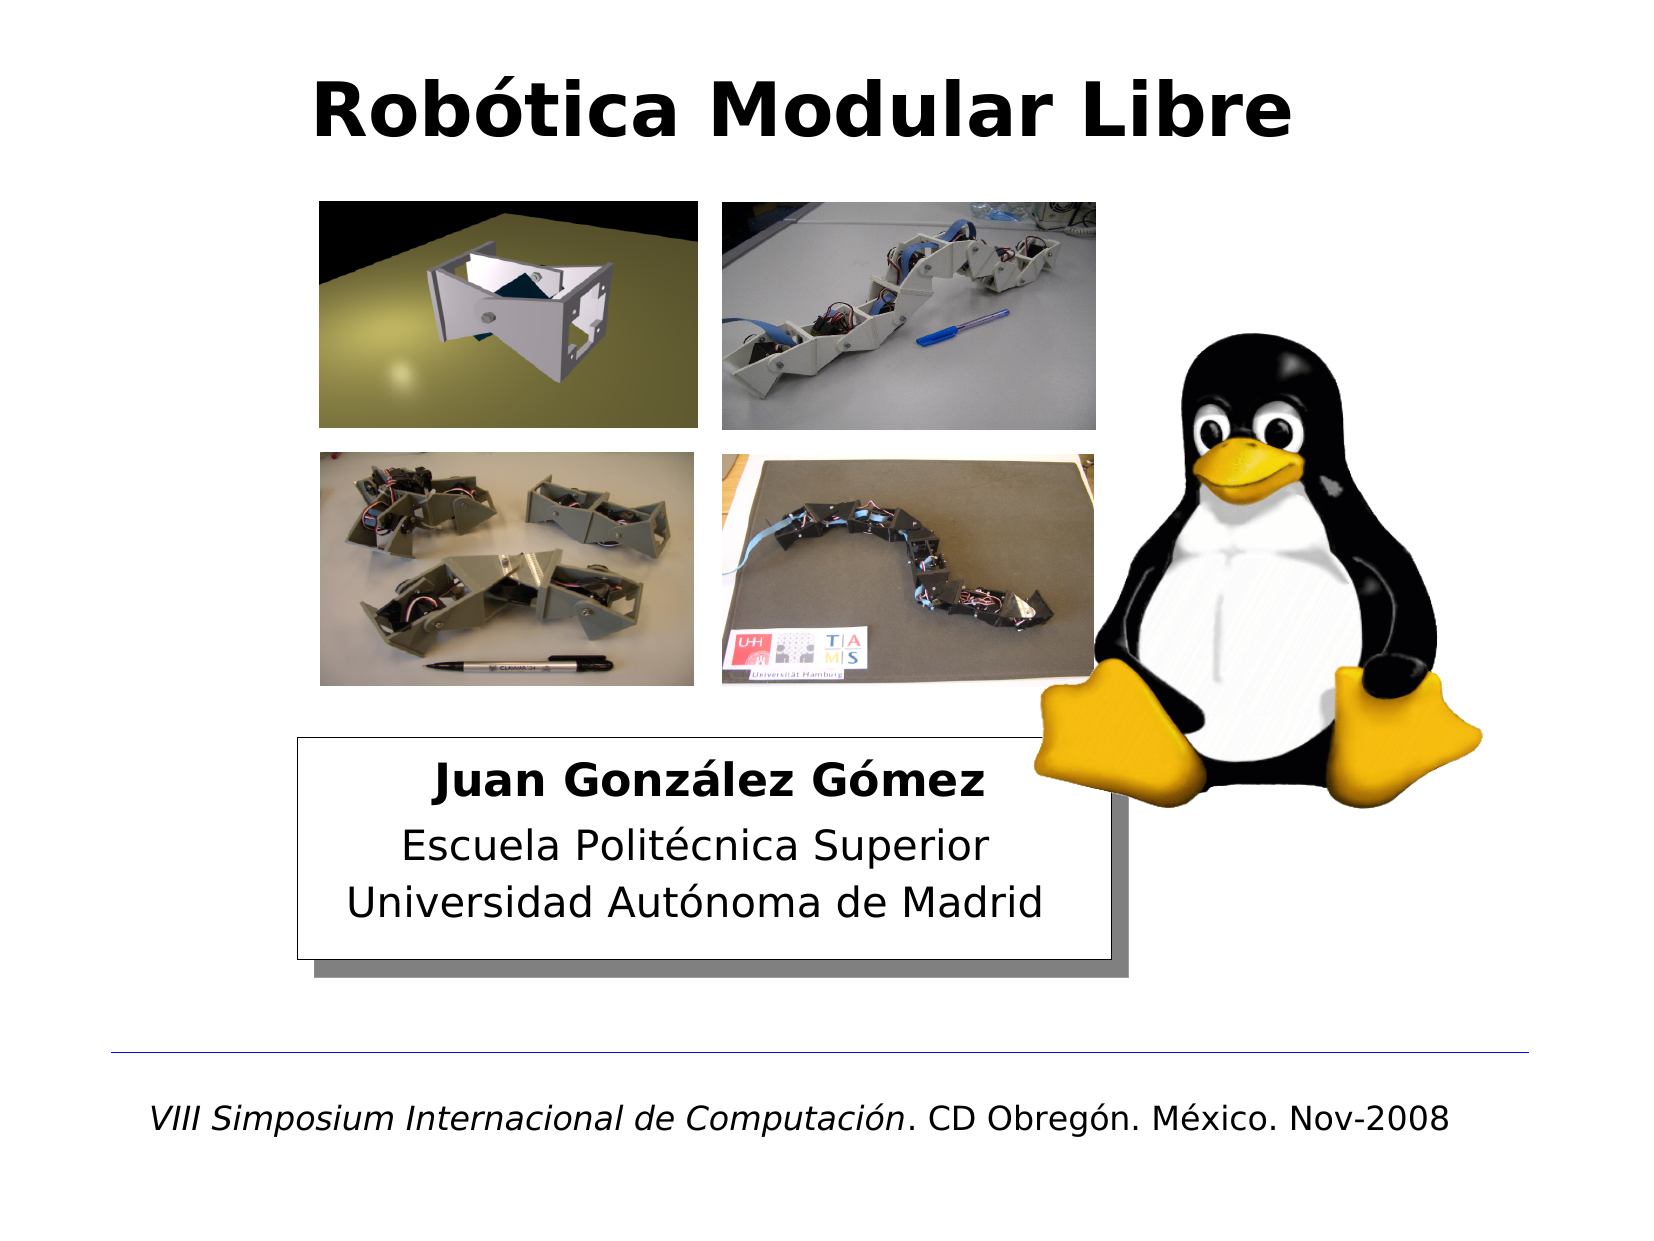

Robótica Modular Libre
Juan González Gómez
Escuela Politécnica Superior
Universidad Autónoma de Madrid
VIII Simposium Internacional de Computación. CD Obregón. México. Nov-2008